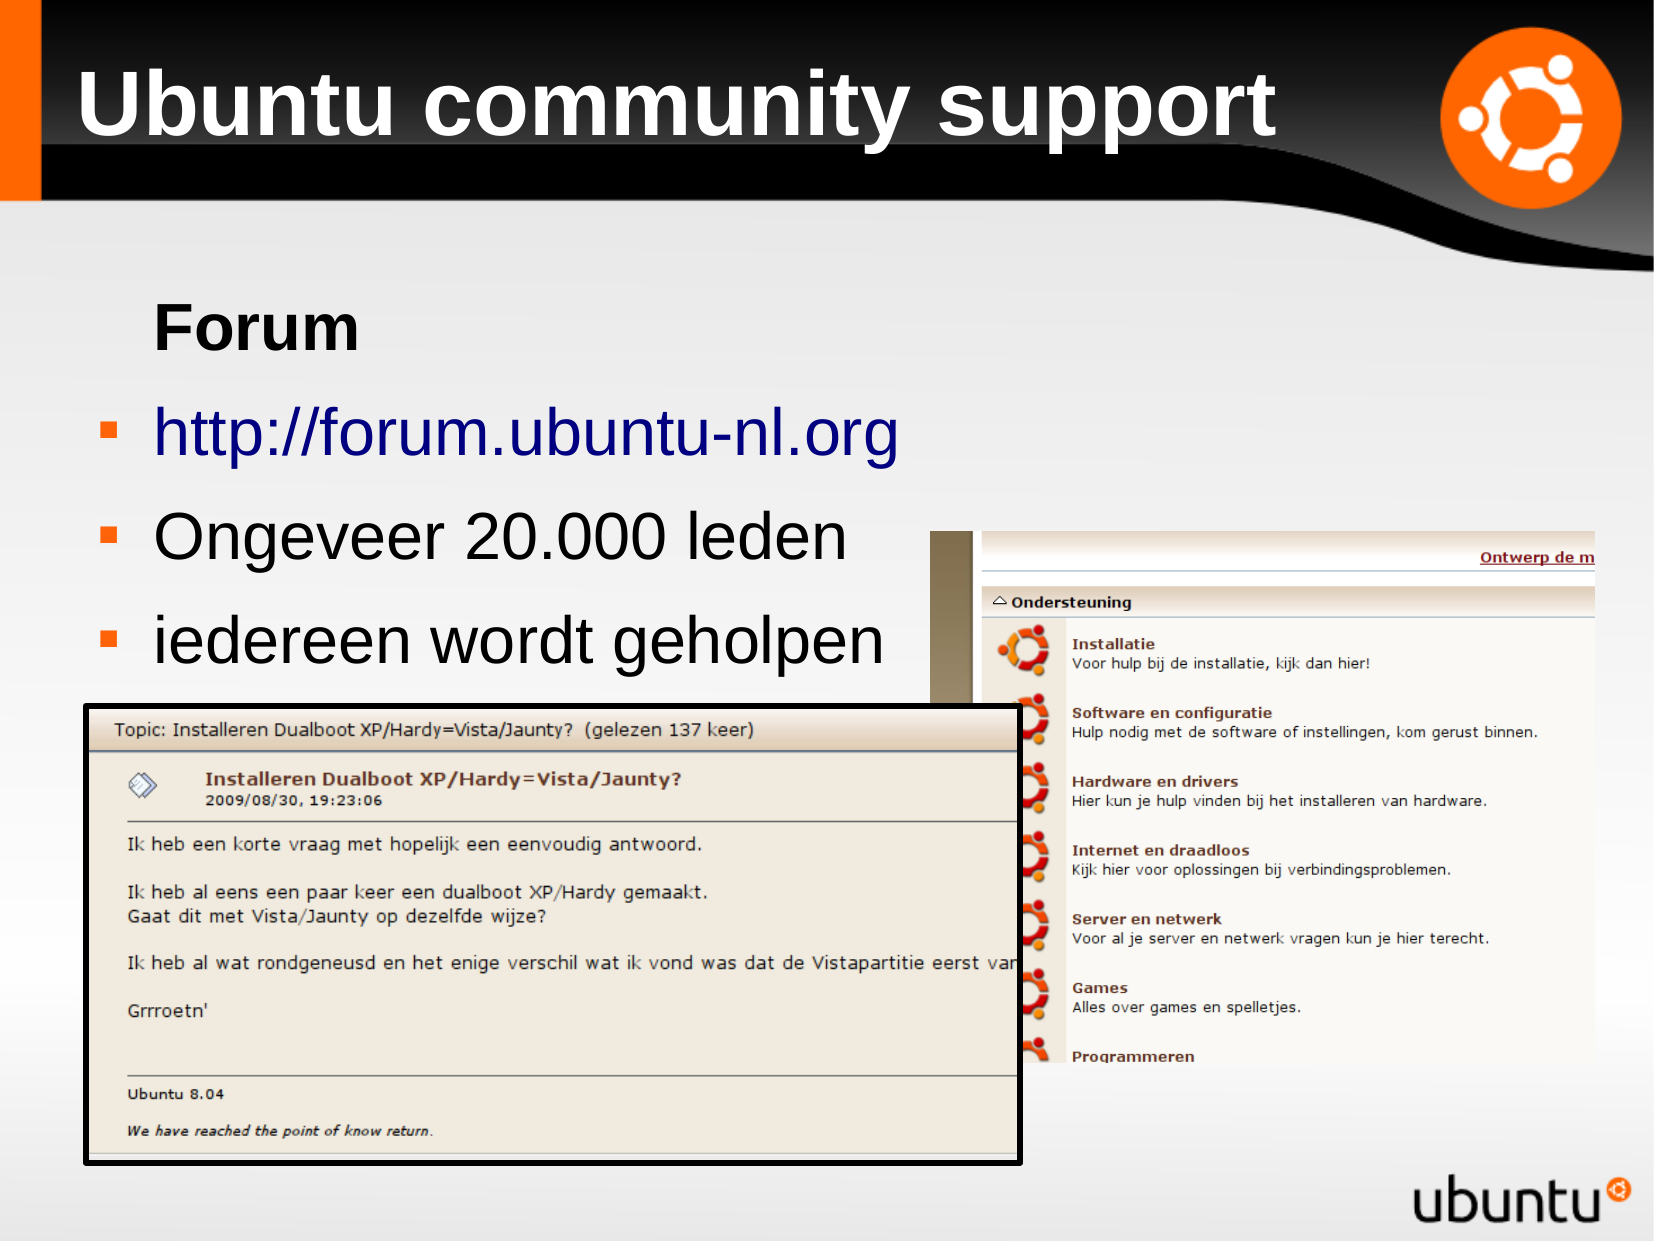

# Ubuntu community support
Forum
http://forum.ubuntu-nl.org
Ongeveer 20.000 leden
iedereen wordt geholpen